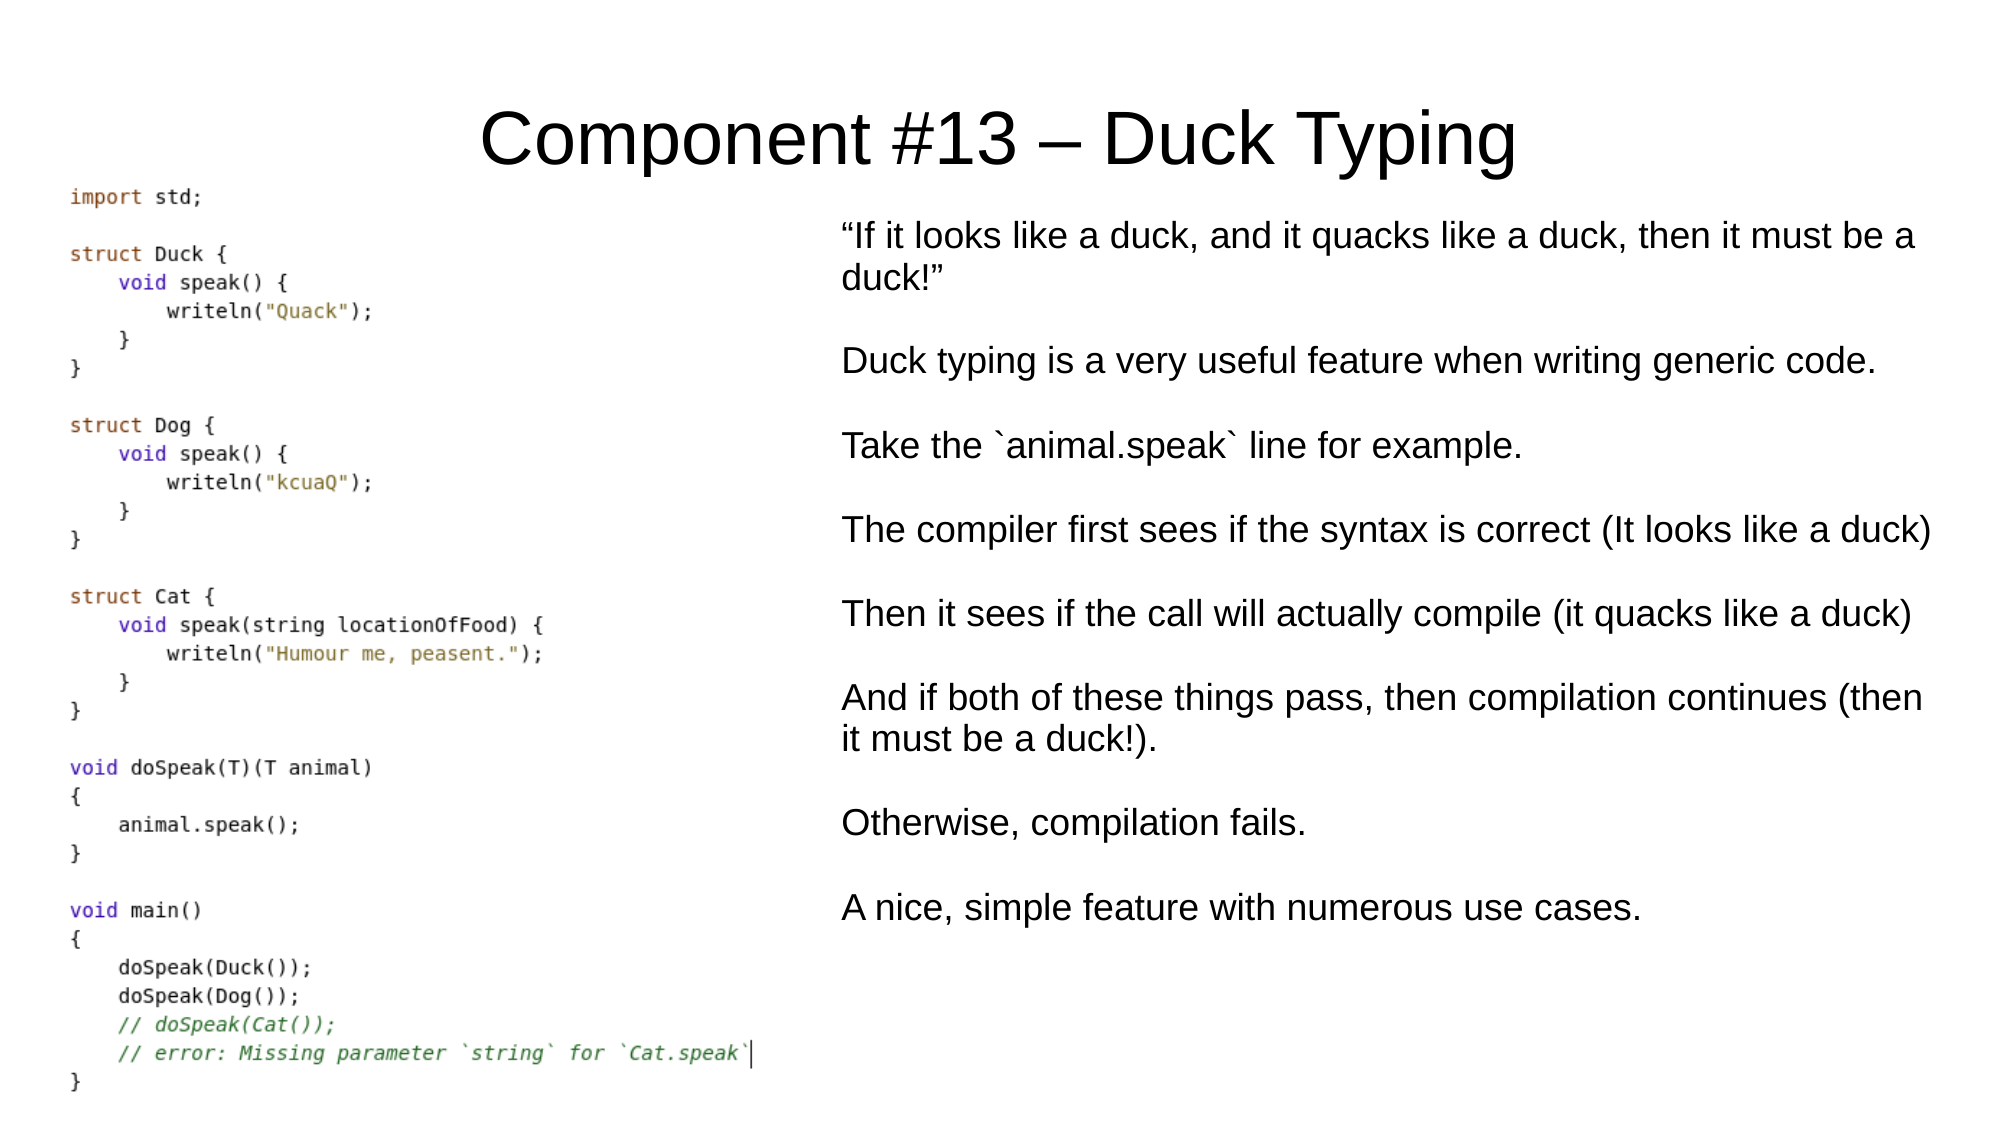

# Component #13 – Duck Typing
“If it looks like a duck, and it quacks like a duck, then it must be a duck!”
Duck typing is a very useful feature when writing generic code.
Take the `animal.speak` line for example.
The compiler first sees if the syntax is correct (It looks like a duck)
Then it sees if the call will actually compile (it quacks like a duck)
And if both of these things pass, then compilation continues (then it must be a duck!).
Otherwise, compilation fails.
A nice, simple feature with numerous use cases.